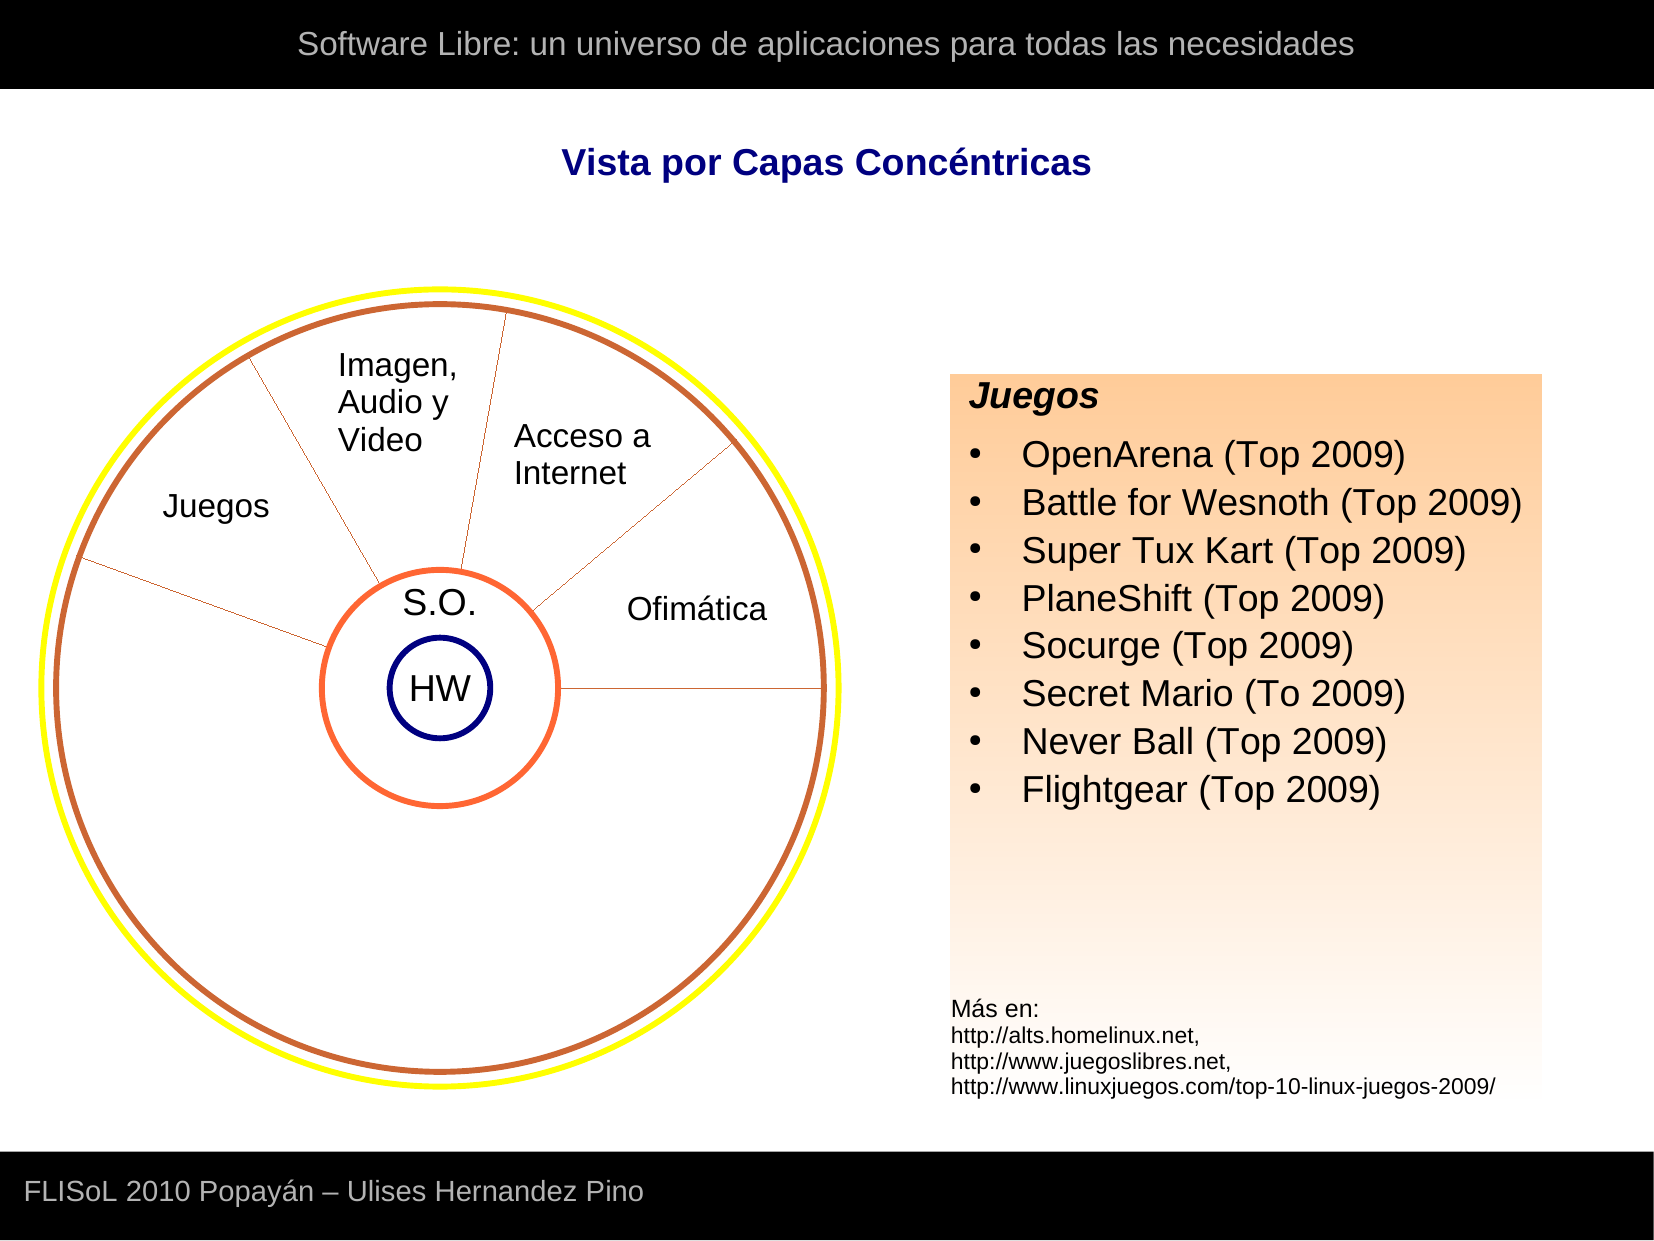

Vista por Capas Concéntricas
Imagen,
Audio y
Video
# Juegos
OpenArena (Top 2009)
Battle for Wesnoth (Top 2009)
Super Tux Kart (Top 2009)
PlaneShift (Top 2009)
Socurge (Top 2009)
Secret Mario (To 2009)
Never Ball (Top 2009)
Flightgear (Top 2009)
Más en:
http://alts.homelinux.net,
http://www.juegoslibres.net,
http://www.linuxjuegos.com/top-10-linux-juegos-2009/
Acceso a
Internet
Juegos
S.O.
Ofimática
HW